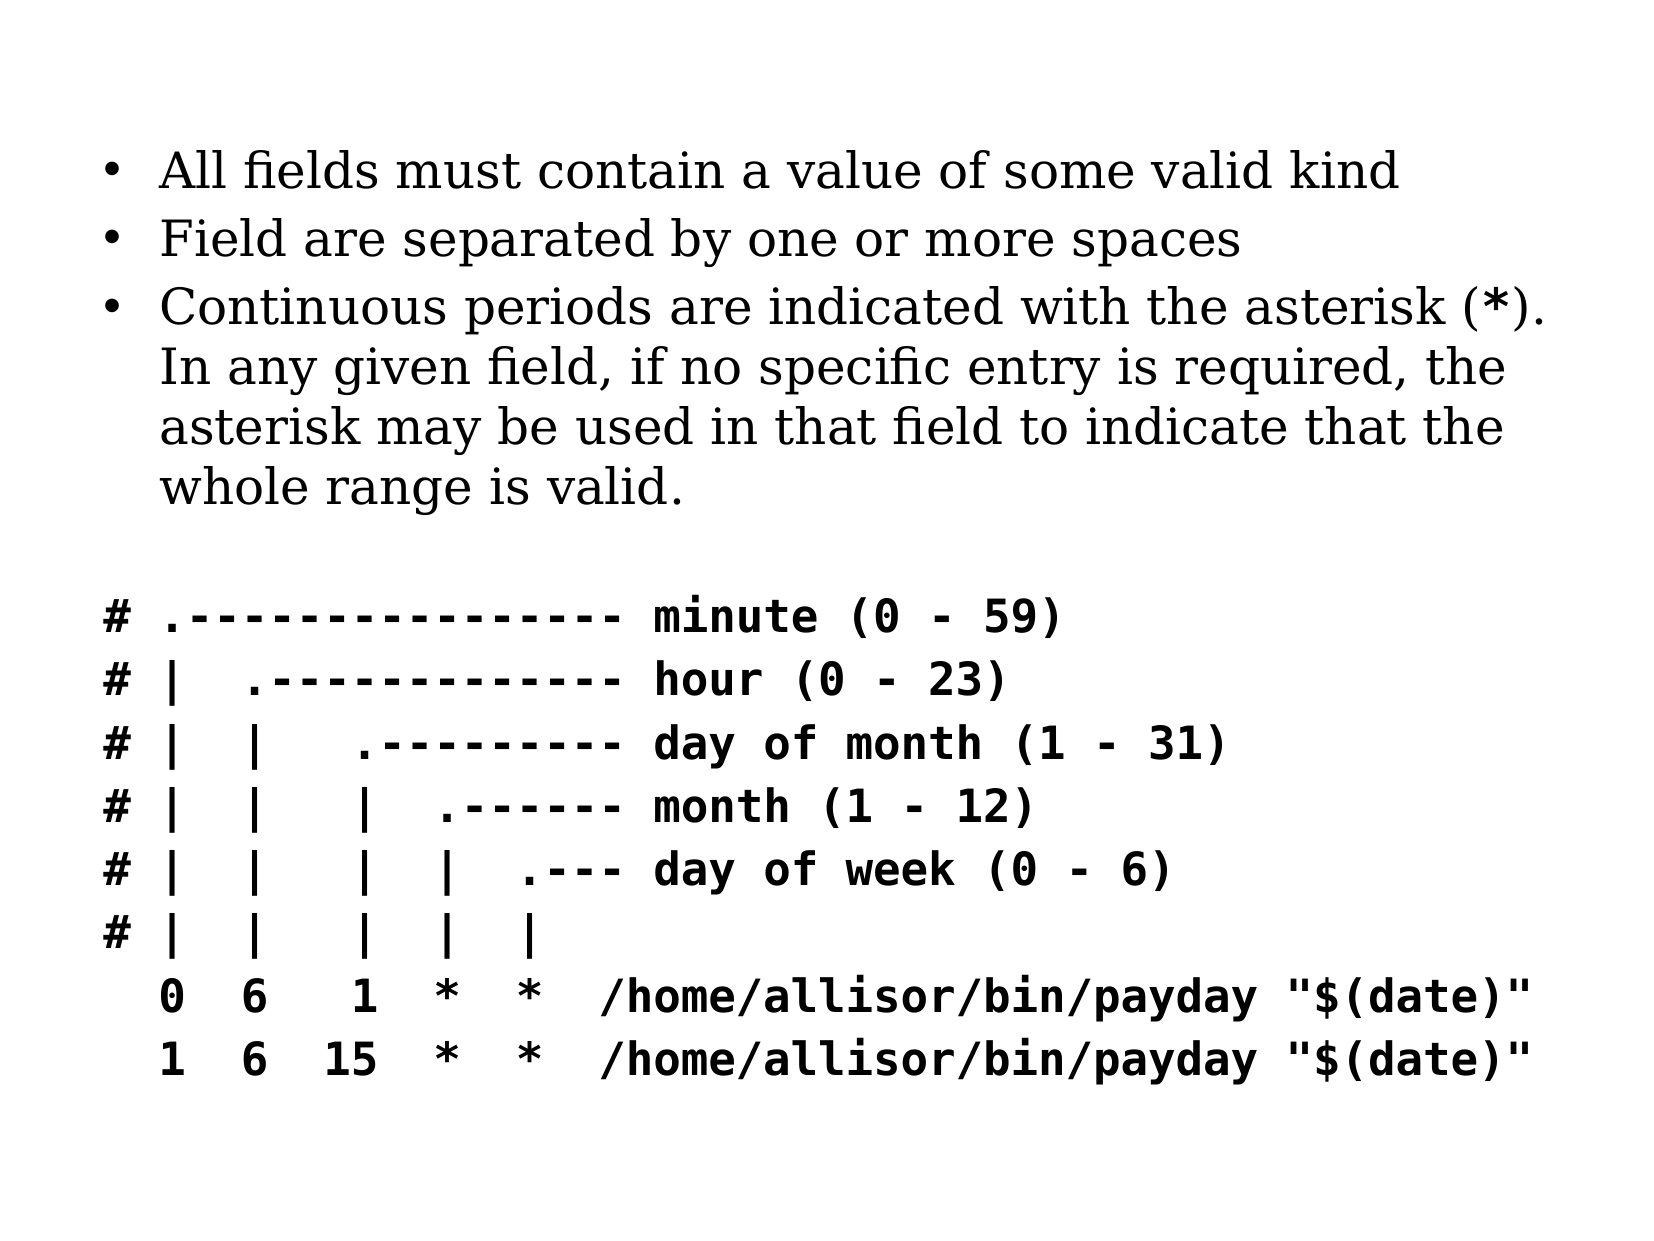

# All fields must contain a value of some valid kind
Field are separated by one or more spaces
Continuous periods are indicated with the asterisk (*). In any given field, if no specific entry is required, the asterisk may be used in that field to indicate that the whole range is valid.
# .---------------- minute (0 - 59)
# | .------------- hour (0 - 23)
# | | .--------- day of month (1 - 31)
# | | | .------ month (1 - 12)
# | | | | .--- day of week (0 - 6)
# | | | | |
 0 6 1 * * /home/allisor/bin/payday "$(date)"
 1 6 15 * * /home/allisor/bin/payday "$(date)"